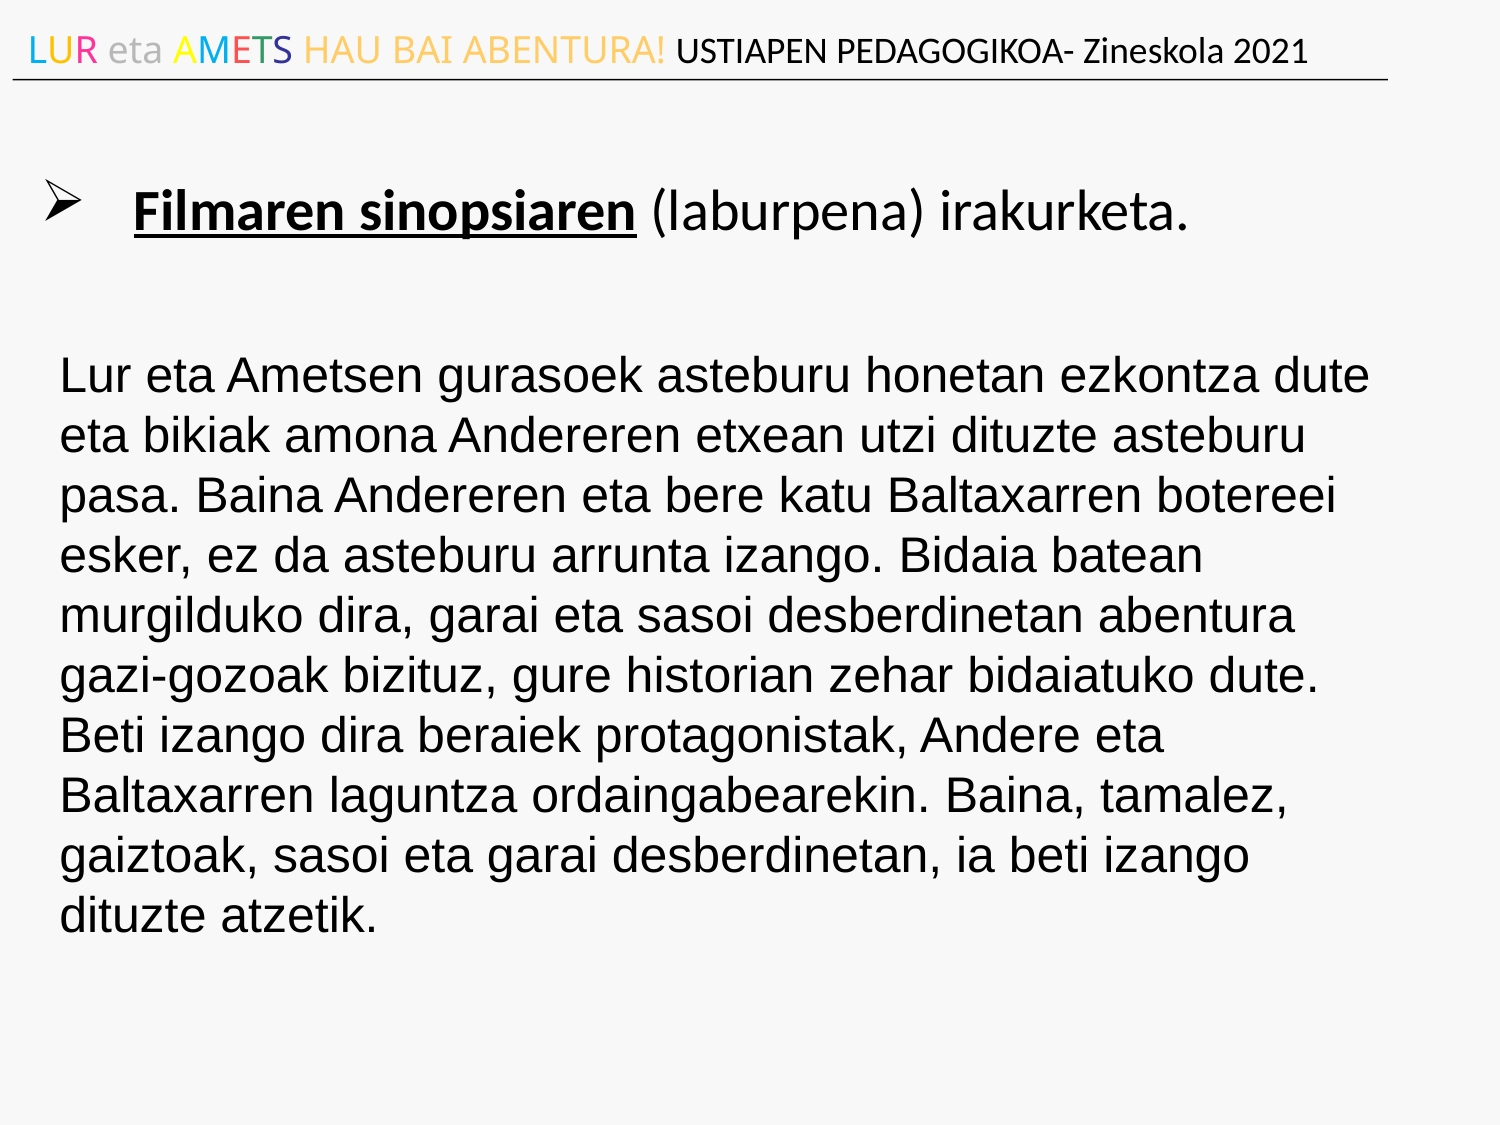

LUR eta AMETS HAU BAI ABENTURA! USTIAPEN PEDAGOGIKOA- Zineskola 2021
# Filmaren sinopsiaren (laburpena) irakurketa.
Lur eta Ametsen gurasoek asteburu honetan ezkontza dute eta bikiak amona Andereren etxean utzi dituzte asteburu pasa. Baina Andereren eta bere katu Baltaxarren botereei esker, ez da asteburu arrunta izango. Bidaia batean murgilduko dira, garai eta sasoi desberdinetan abentura gazi-gozoak bizituz, gure historian zehar bidaiatuko dute. Beti izango dira beraiek protagonistak, Andere eta Baltaxarren laguntza ordaingabearekin. Baina, tamalez, gaiztoak, sasoi eta garai desberdinetan, ia beti izango dituzte atzetik.